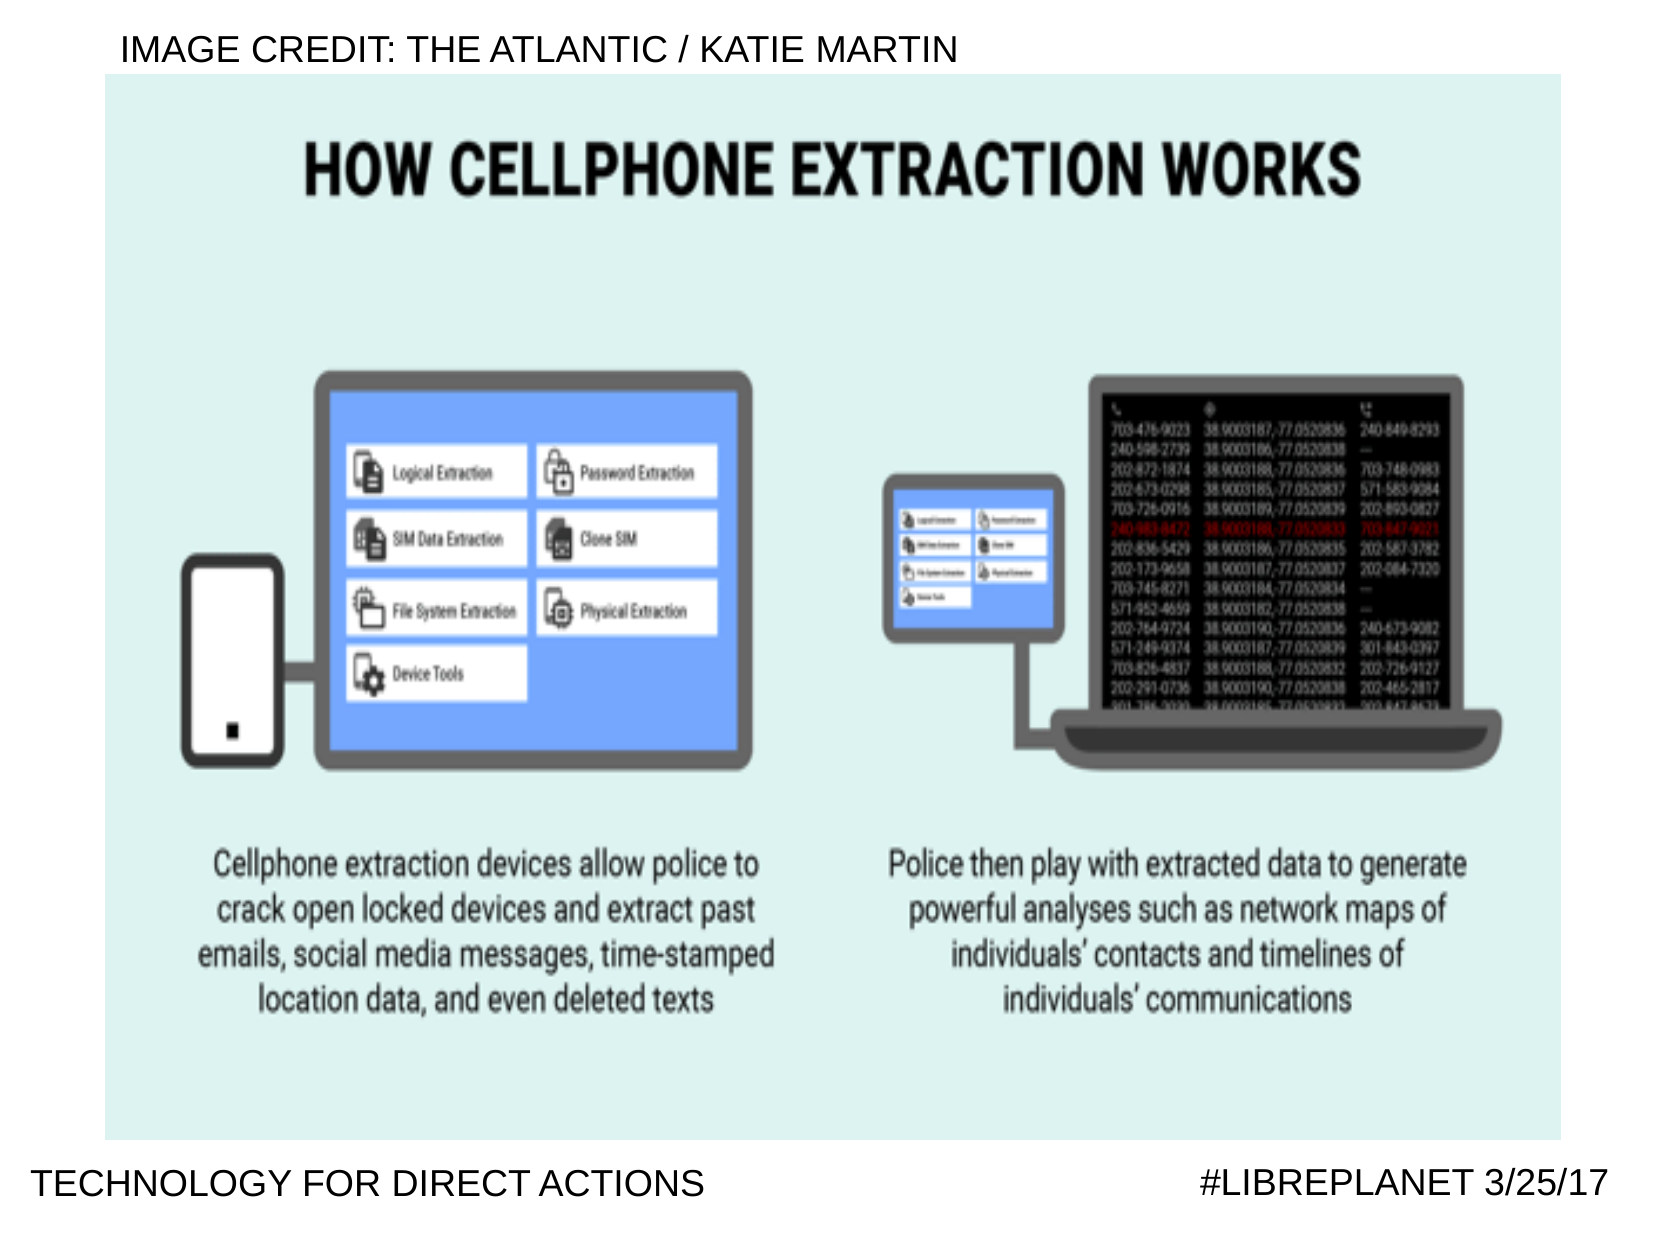

IMAGE CREDIT: THE ATLANTIC / KATIE MARTIN
# TECHNOLOGY FOR DIRECT ACTIONS
#LIBREPLANET 3/25/17